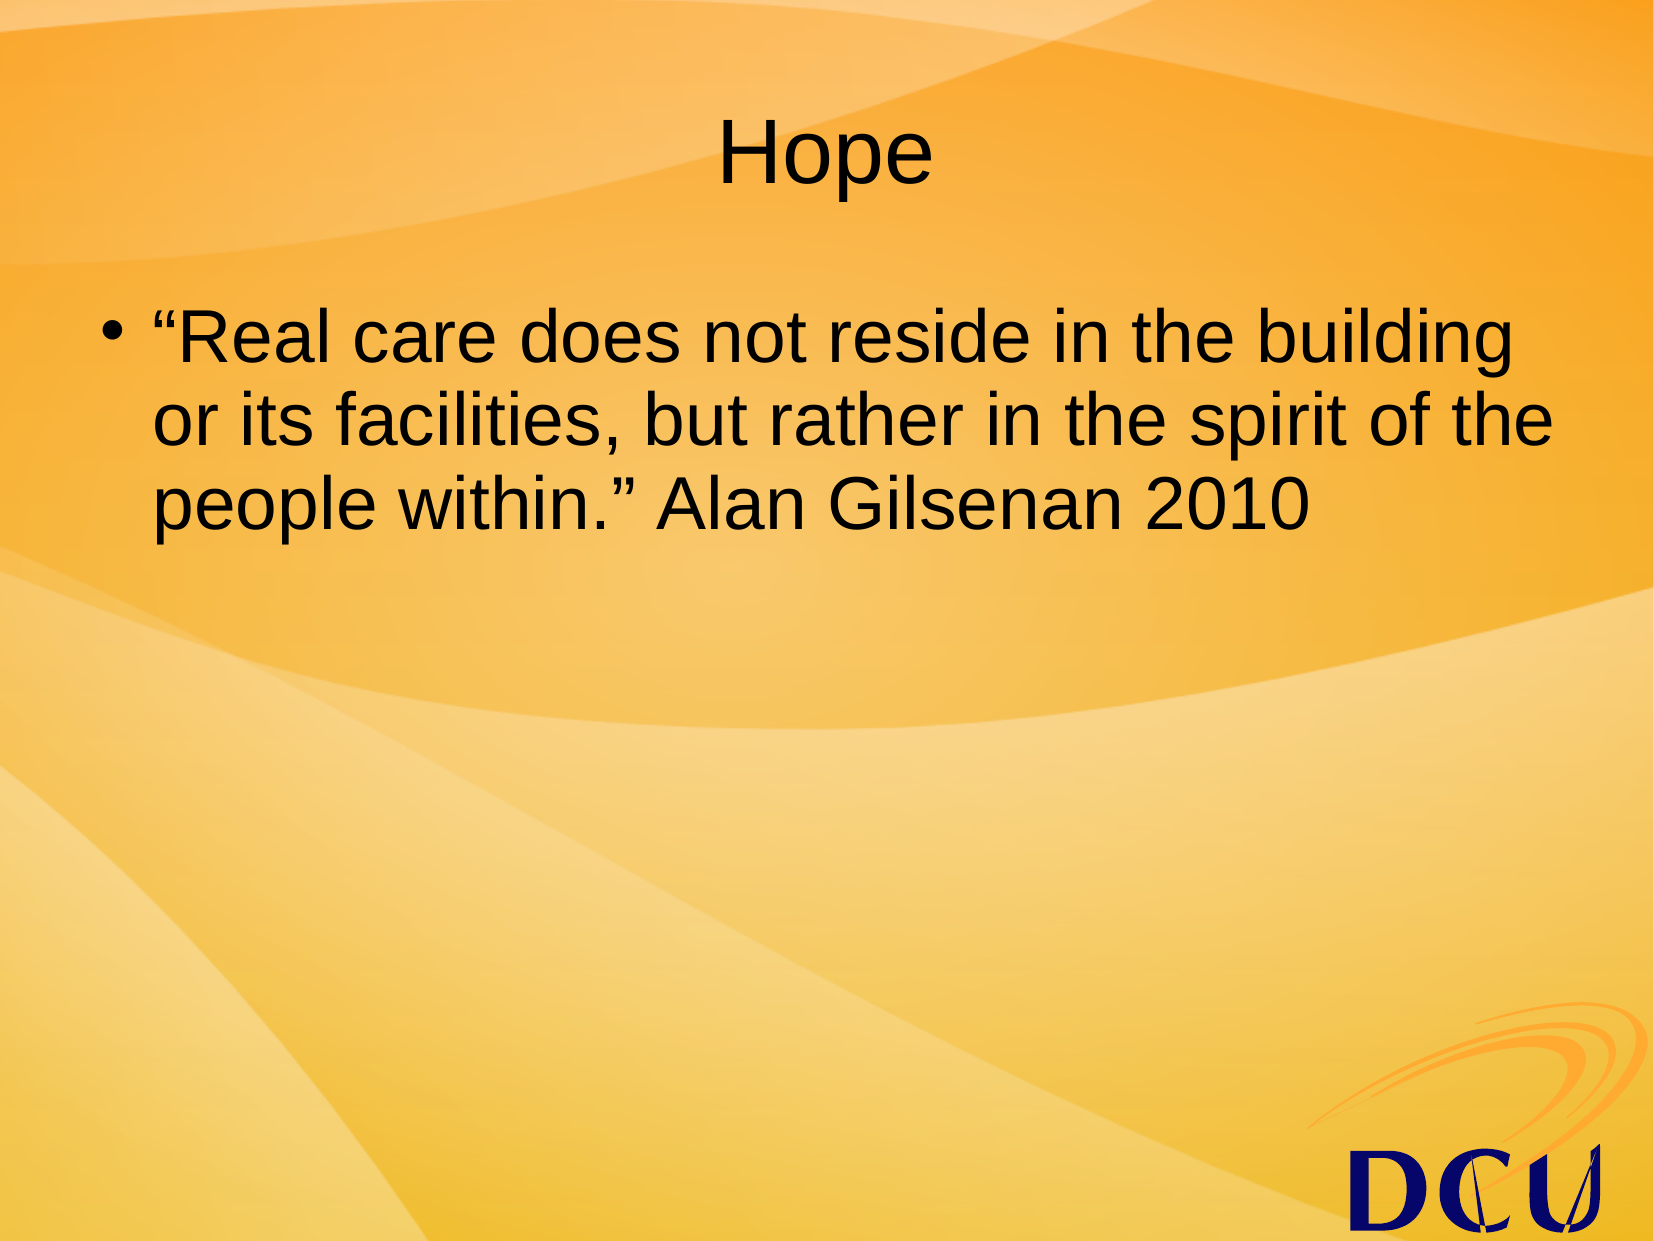

# Hope
“Real care does not reside in the building or its facilities, but rather in the spirit of the people within.” Alan Gilsenan 2010